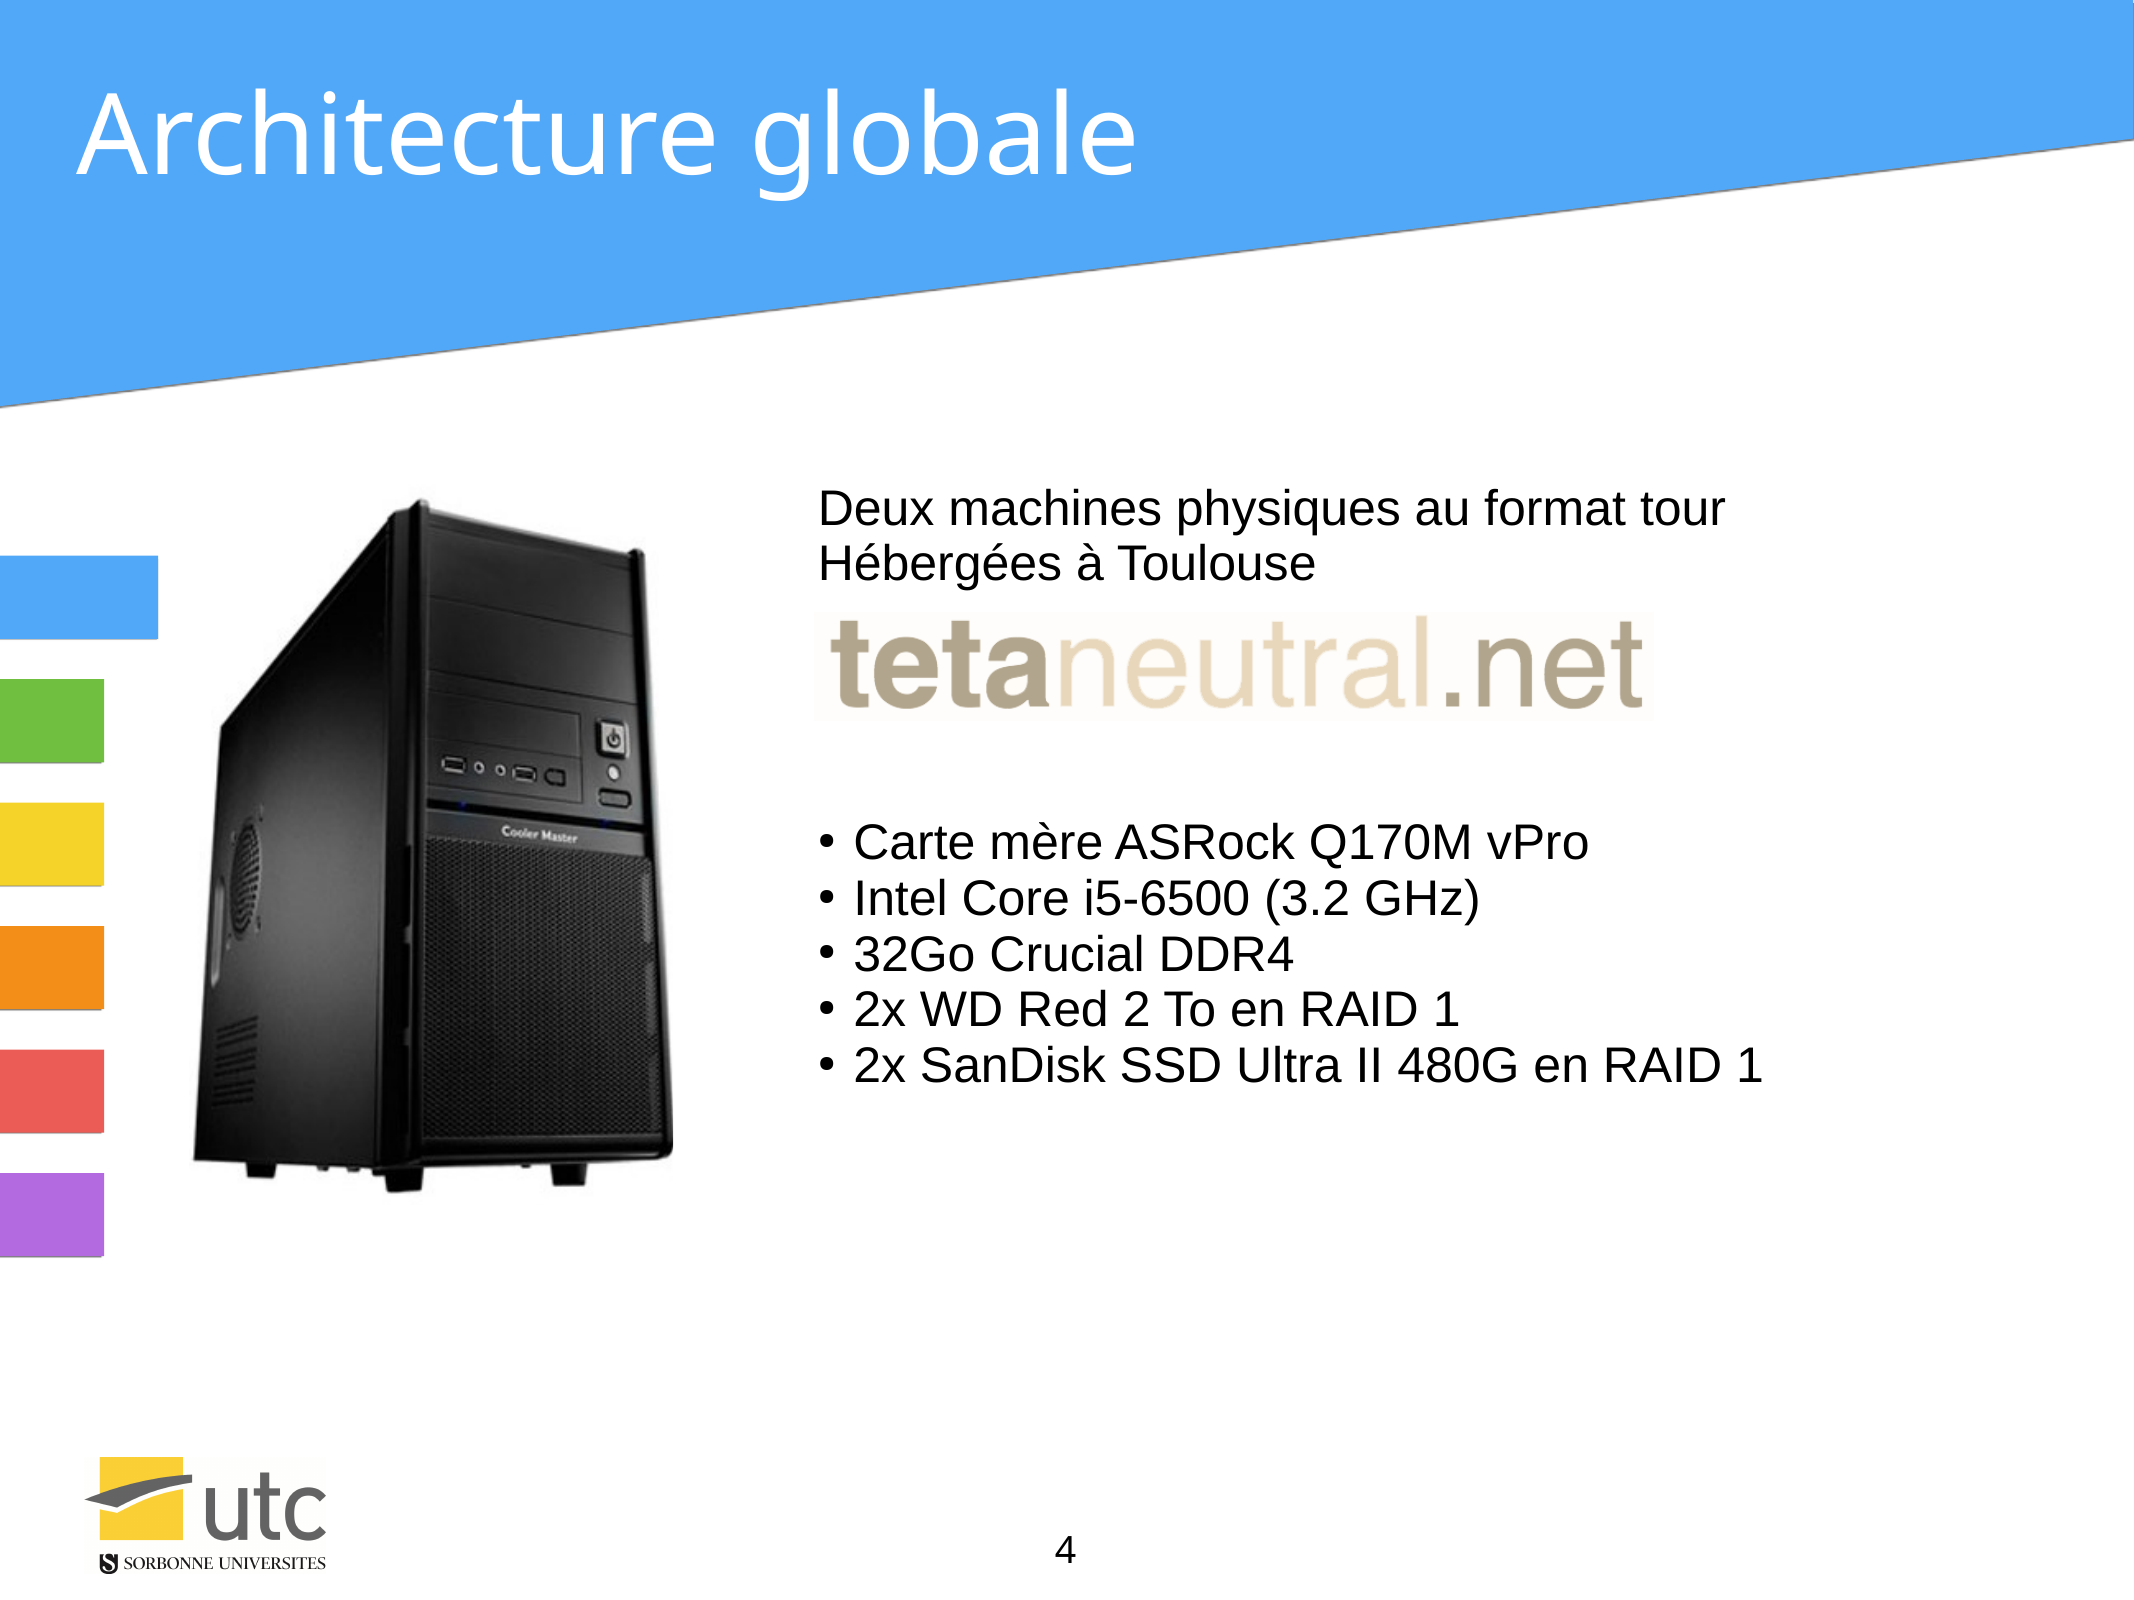

# Architecture globale
Deux machines physiques au format tour
Hébergées à Toulouse
Carte mère ASRock Q170M vPro
Intel Core i5-6500 (3.2 GHz)
32Go Crucial DDR4
2x WD Red 2 To en RAID 1
2x SanDisk SSD Ultra II 480G en RAID 1